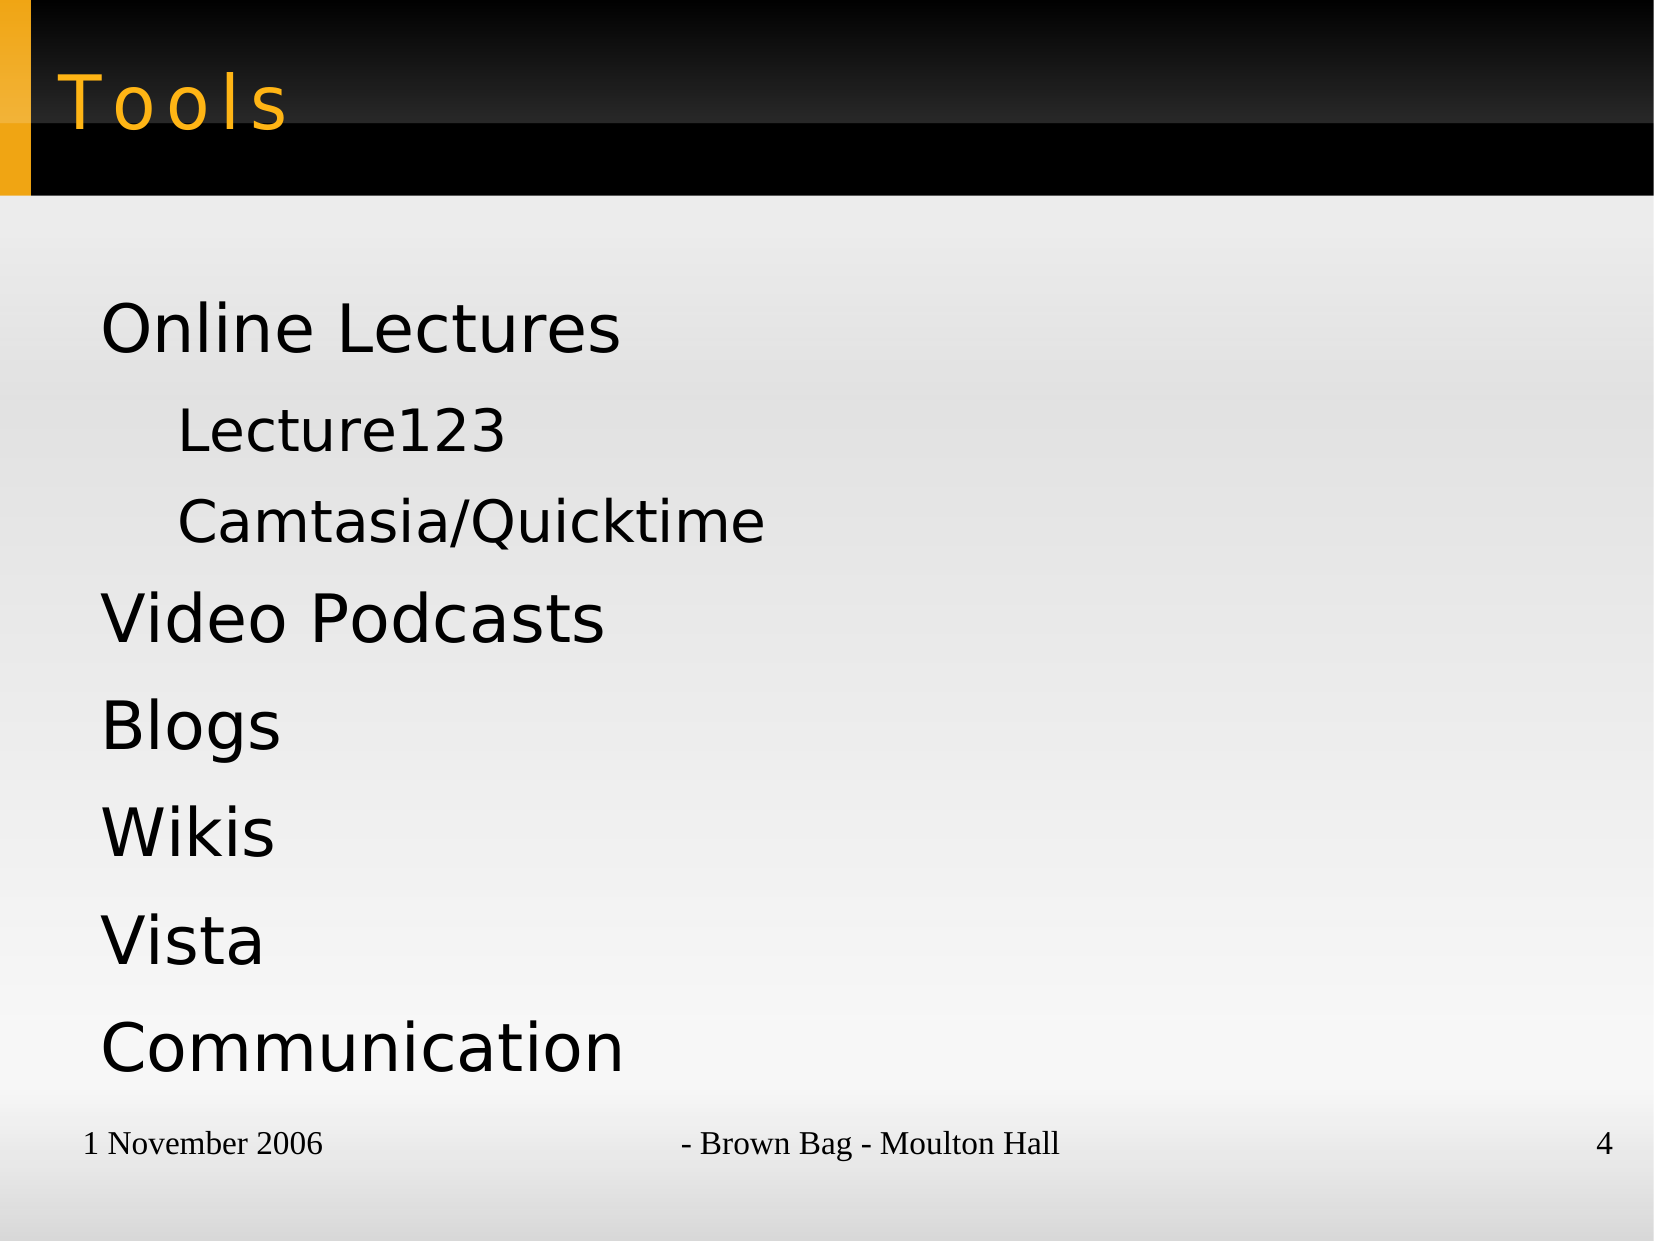

# Tools
Online Lectures
Lecture123
Camtasia/Quicktime
Video Podcasts
Blogs
Wikis
Vista
Communication
1 November 2006
Brown Bag - Moulton Hall
4